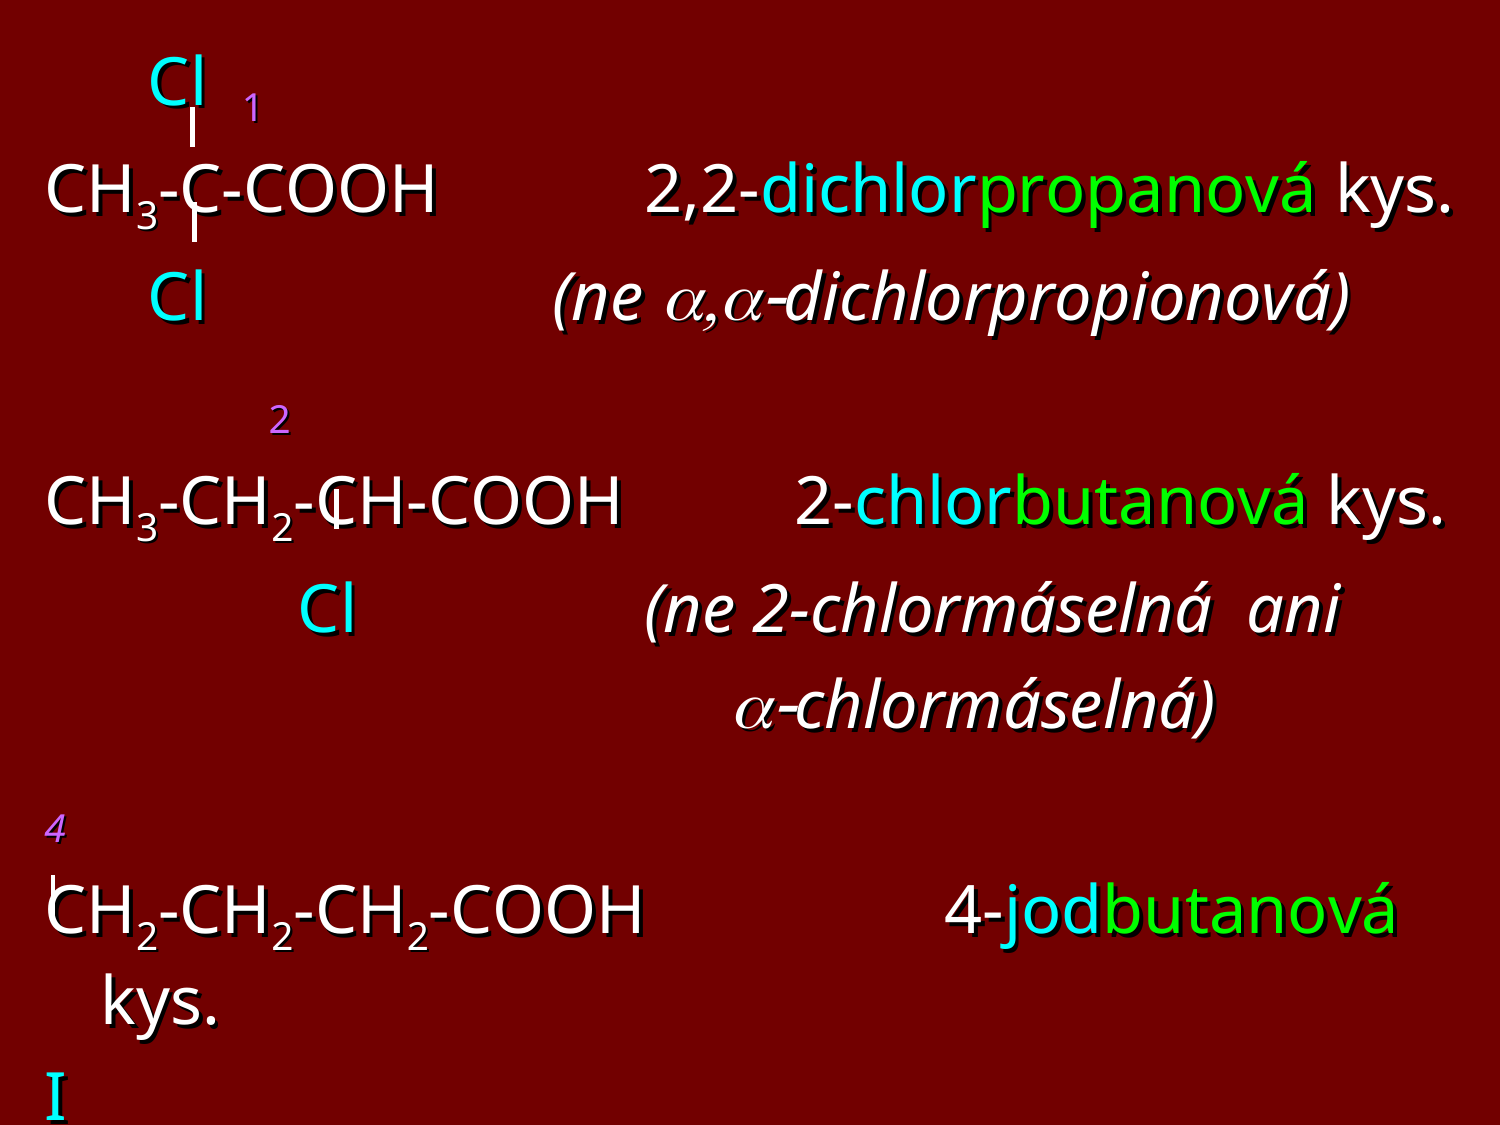

#
 Cl 1
CH3-C-COOH 		2,2-dichlorpropanová kys.
 Cl (ne dichlorpropionová)
 2
CH3-CH2-CH-COOH		2-chlorbutanová kys.
		 Cl		(ne 2-chlormáselná ani
					 chlormáselná)
4
CH2-CH2-CH2-COOH		4-jodbutanová kys.
I